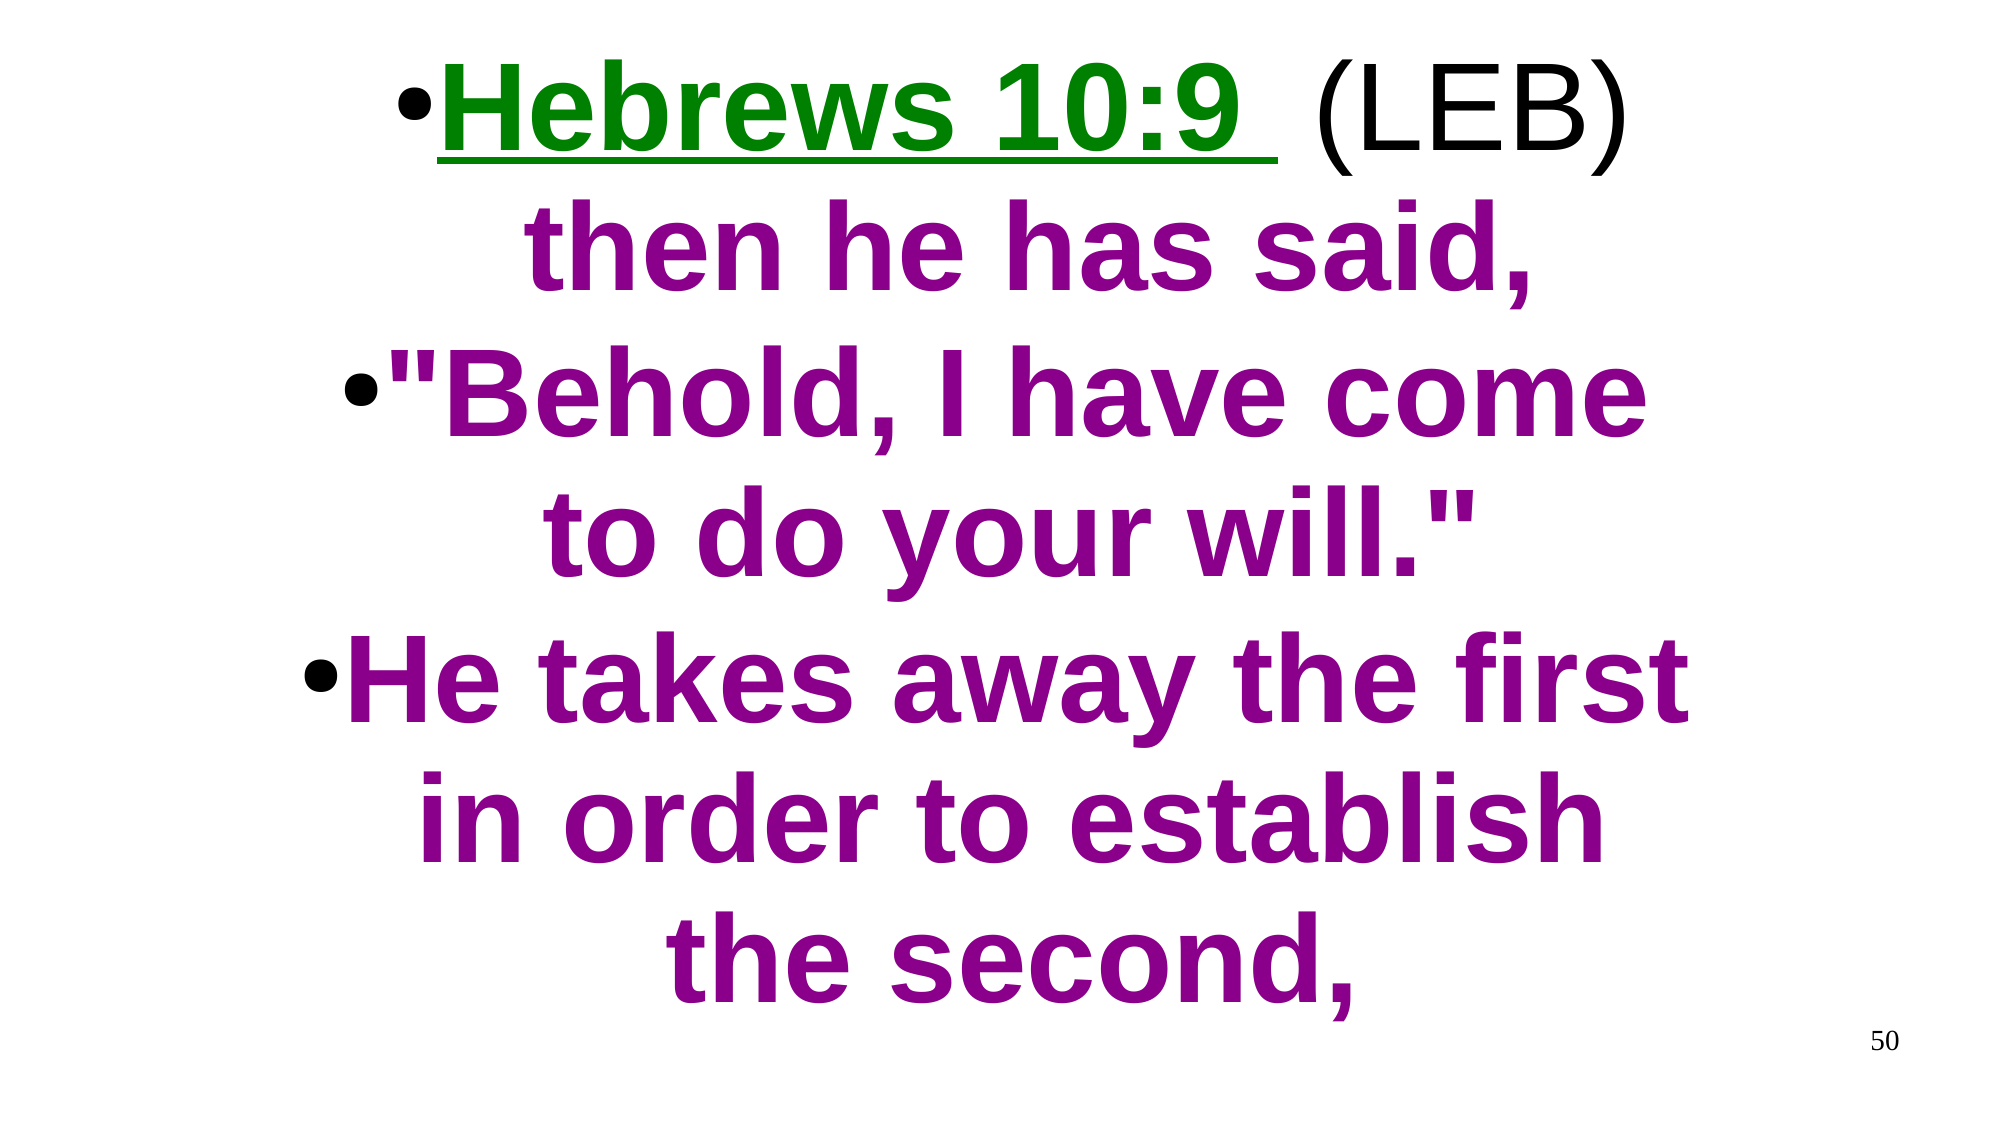

# Hebrews 10:9  (LEB) then he has said,
"Behold, I have come
to do your will."
He takes away the first
in order to establish
the second,
50